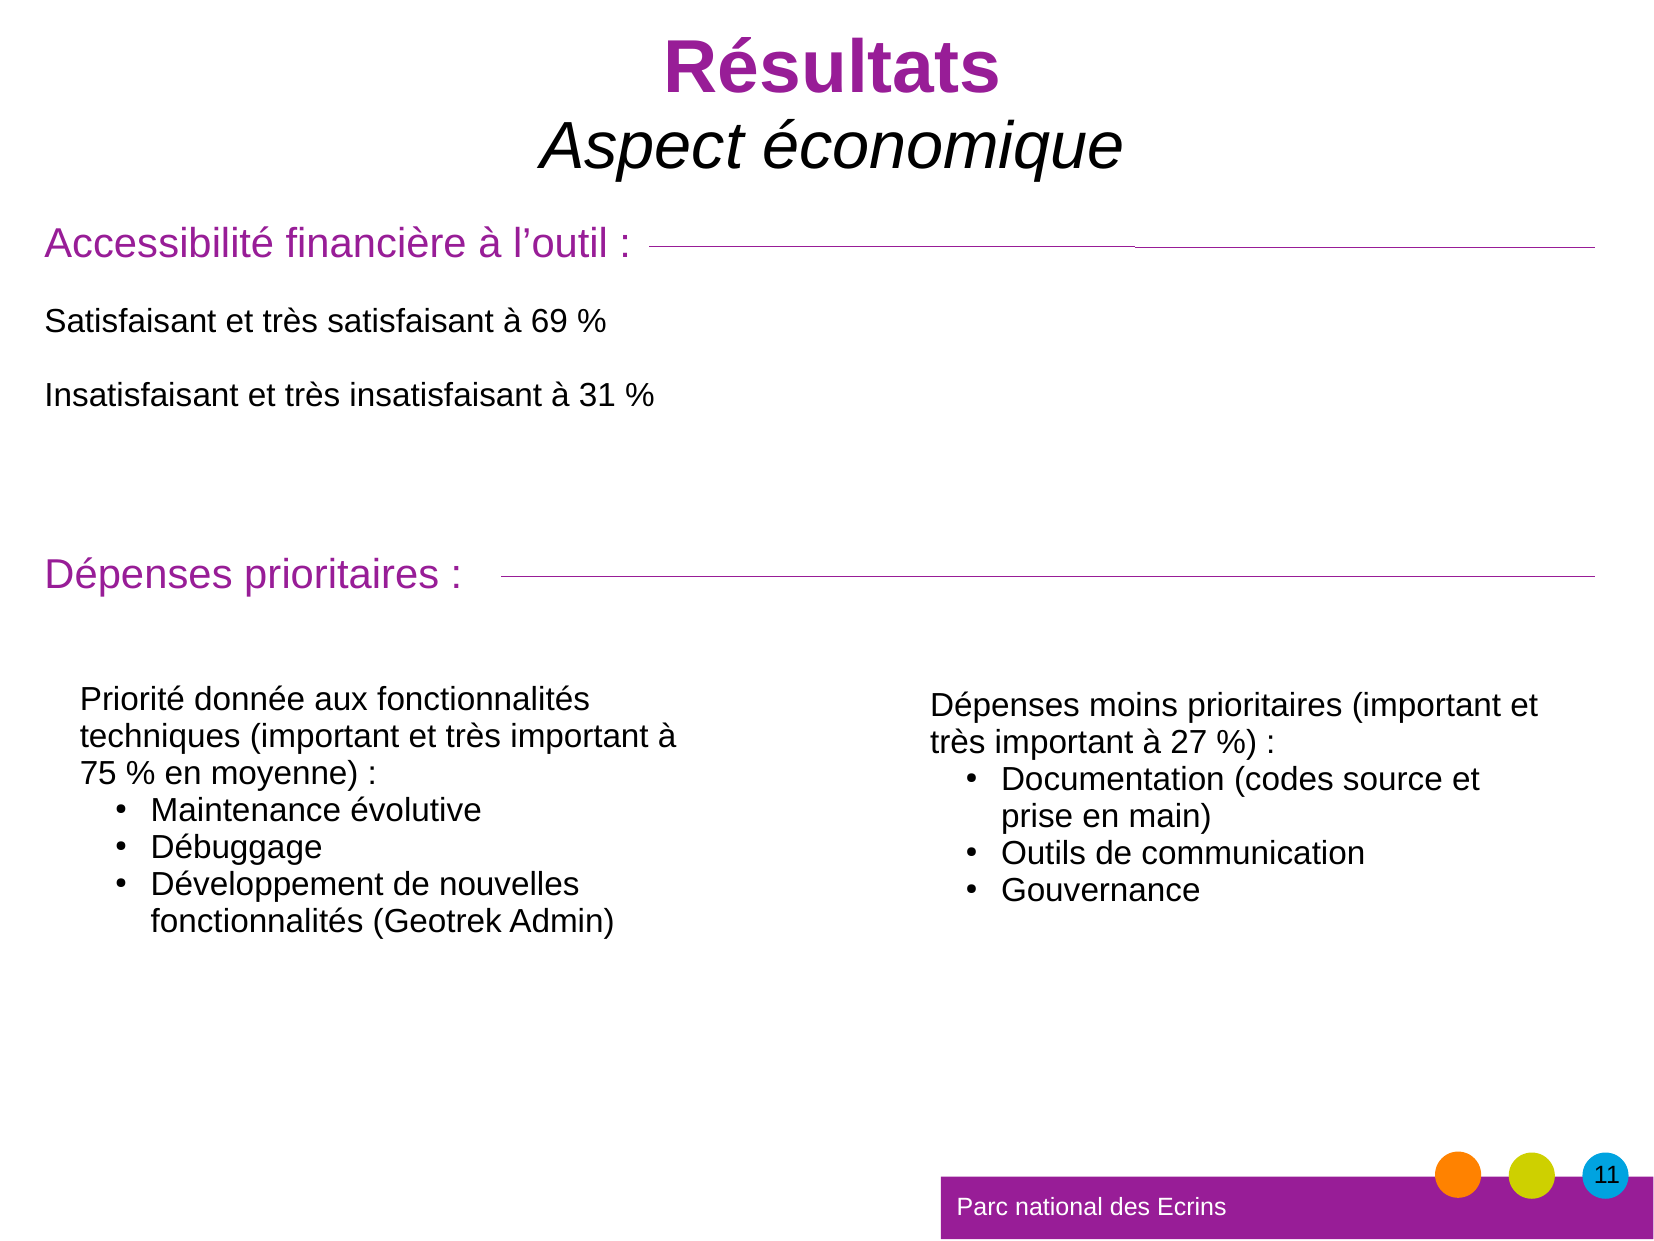

# Résultats Aspect économique
Accessibilité financière à l’outil :
Satisfaisant et très satisfaisant à 69 %
Insatisfaisant et très insatisfaisant à 31 %
Dépenses prioritaires :
Priorité donnée aux fonctionnalités techniques (important et très important à 75 % en moyenne) :
Maintenance évolutive
Débuggage
Développement de nouvelles fonctionnalités (Geotrek Admin)
Dépenses moins prioritaires (important et très important à 27 %) :
Documentation (codes source et prise en main)
Outils de communication
Gouvernance